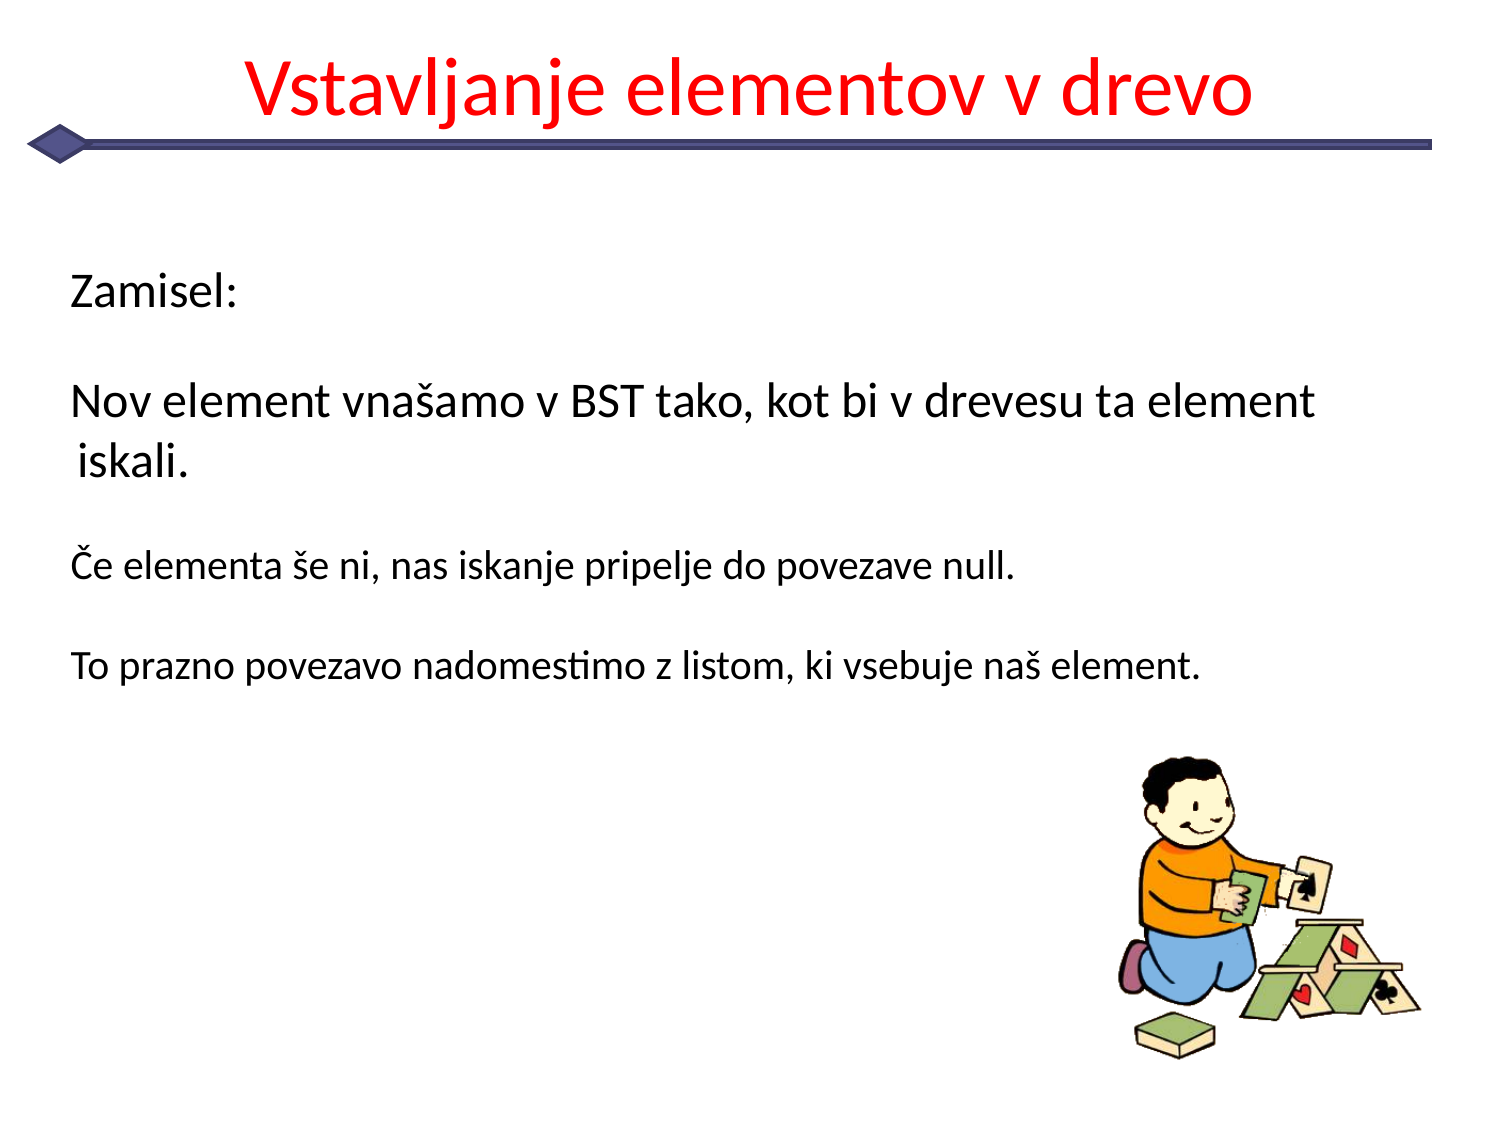

# Vstavljanje elementov v drevo
Zamisel:
Nov element vnašamo v BST tako, kot bi v drevesu ta element iskali.
Če elementa še ni, nas iskanje pripelje do povezave null.
To prazno povezavo nadomestimo z listom, ki vsebuje naš element.